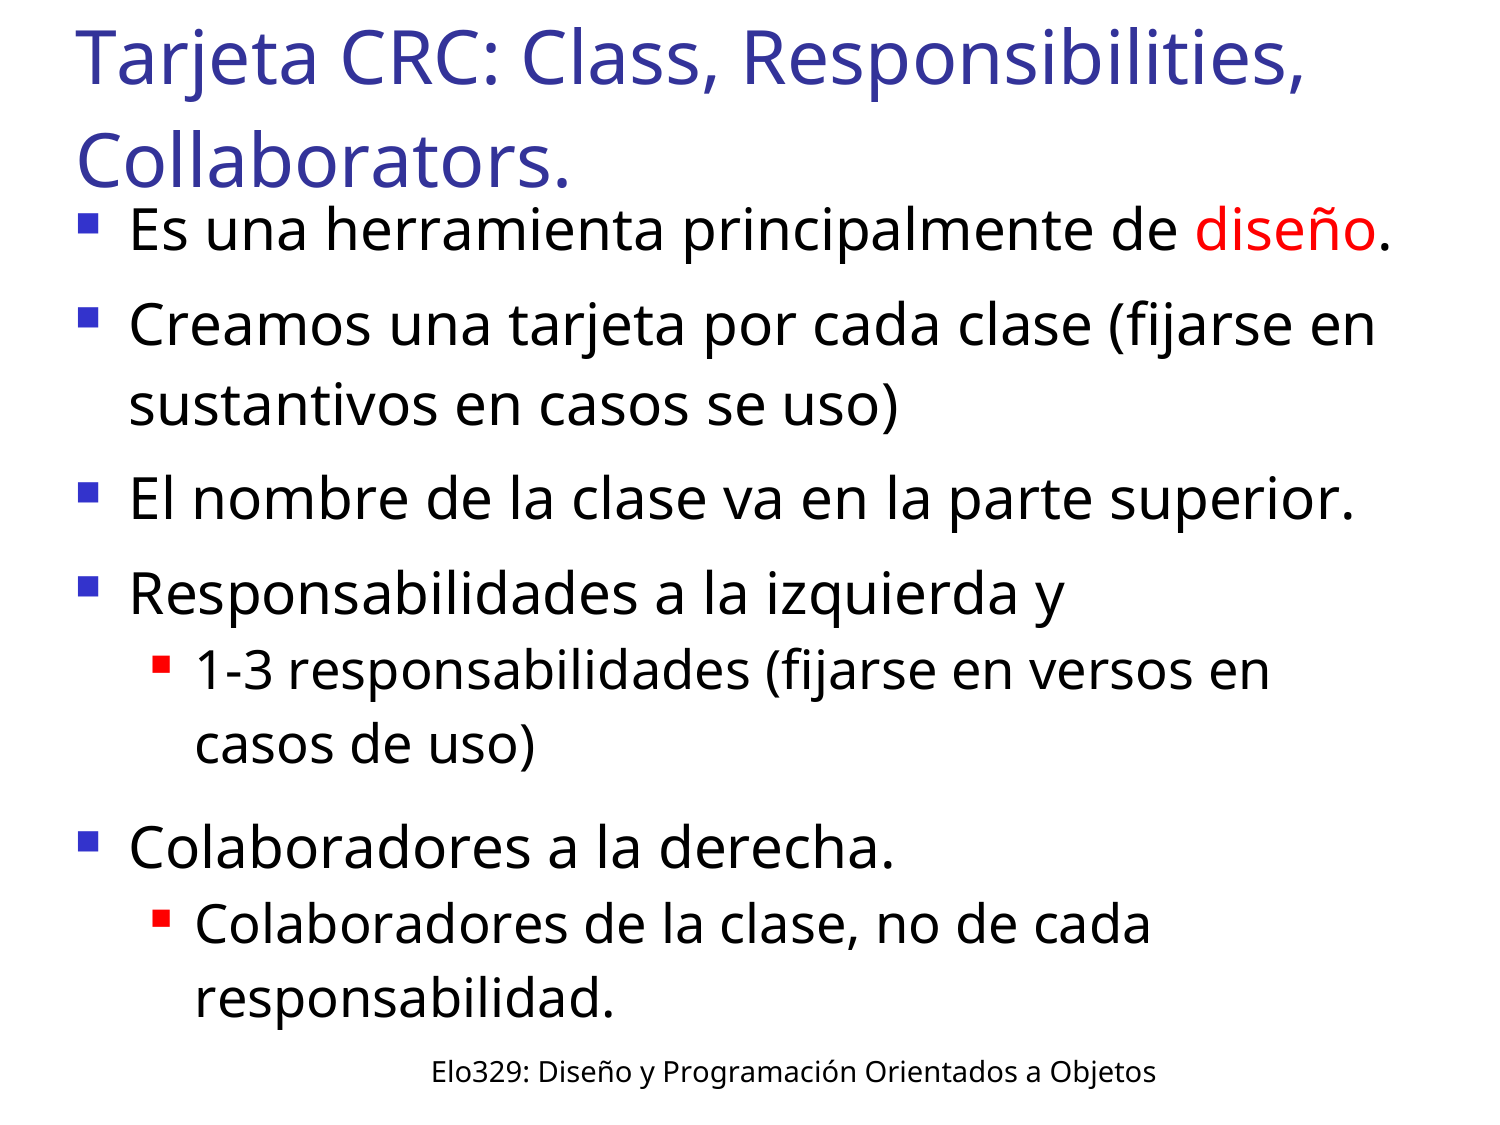

# Tarjeta CRC: Class, Responsibilities, Collaborators.
Es una herramienta principalmente de diseño.
Creamos una tarjeta por cada clase (fijarse en sustantivos en casos se uso)‏
El nombre de la clase va en la parte superior.
Responsabilidades a la izquierda y
1-3 responsabilidades (fijarse en versos en casos de uso)‏
Colaboradores a la derecha.
Colaboradores de la clase, no de cada responsabilidad.